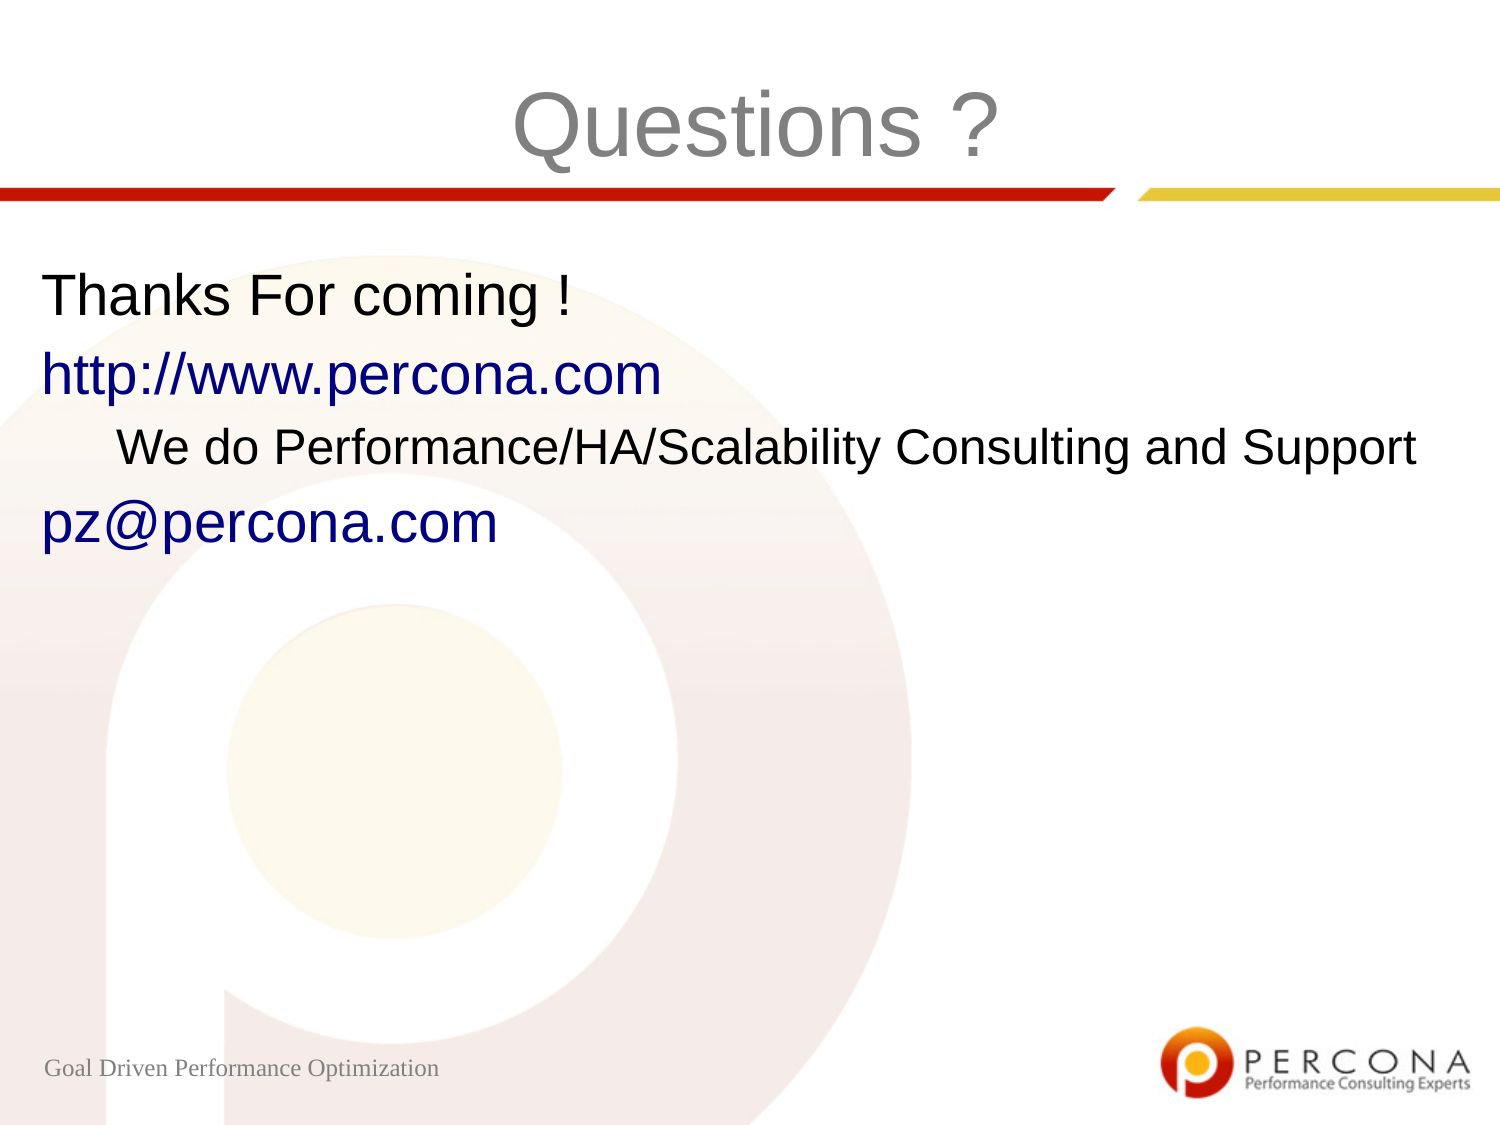

# Questions ?
Thanks For coming !
http://www.percona.com
We do Performance/HA/Scalability Consulting and Support
pz@percona.com